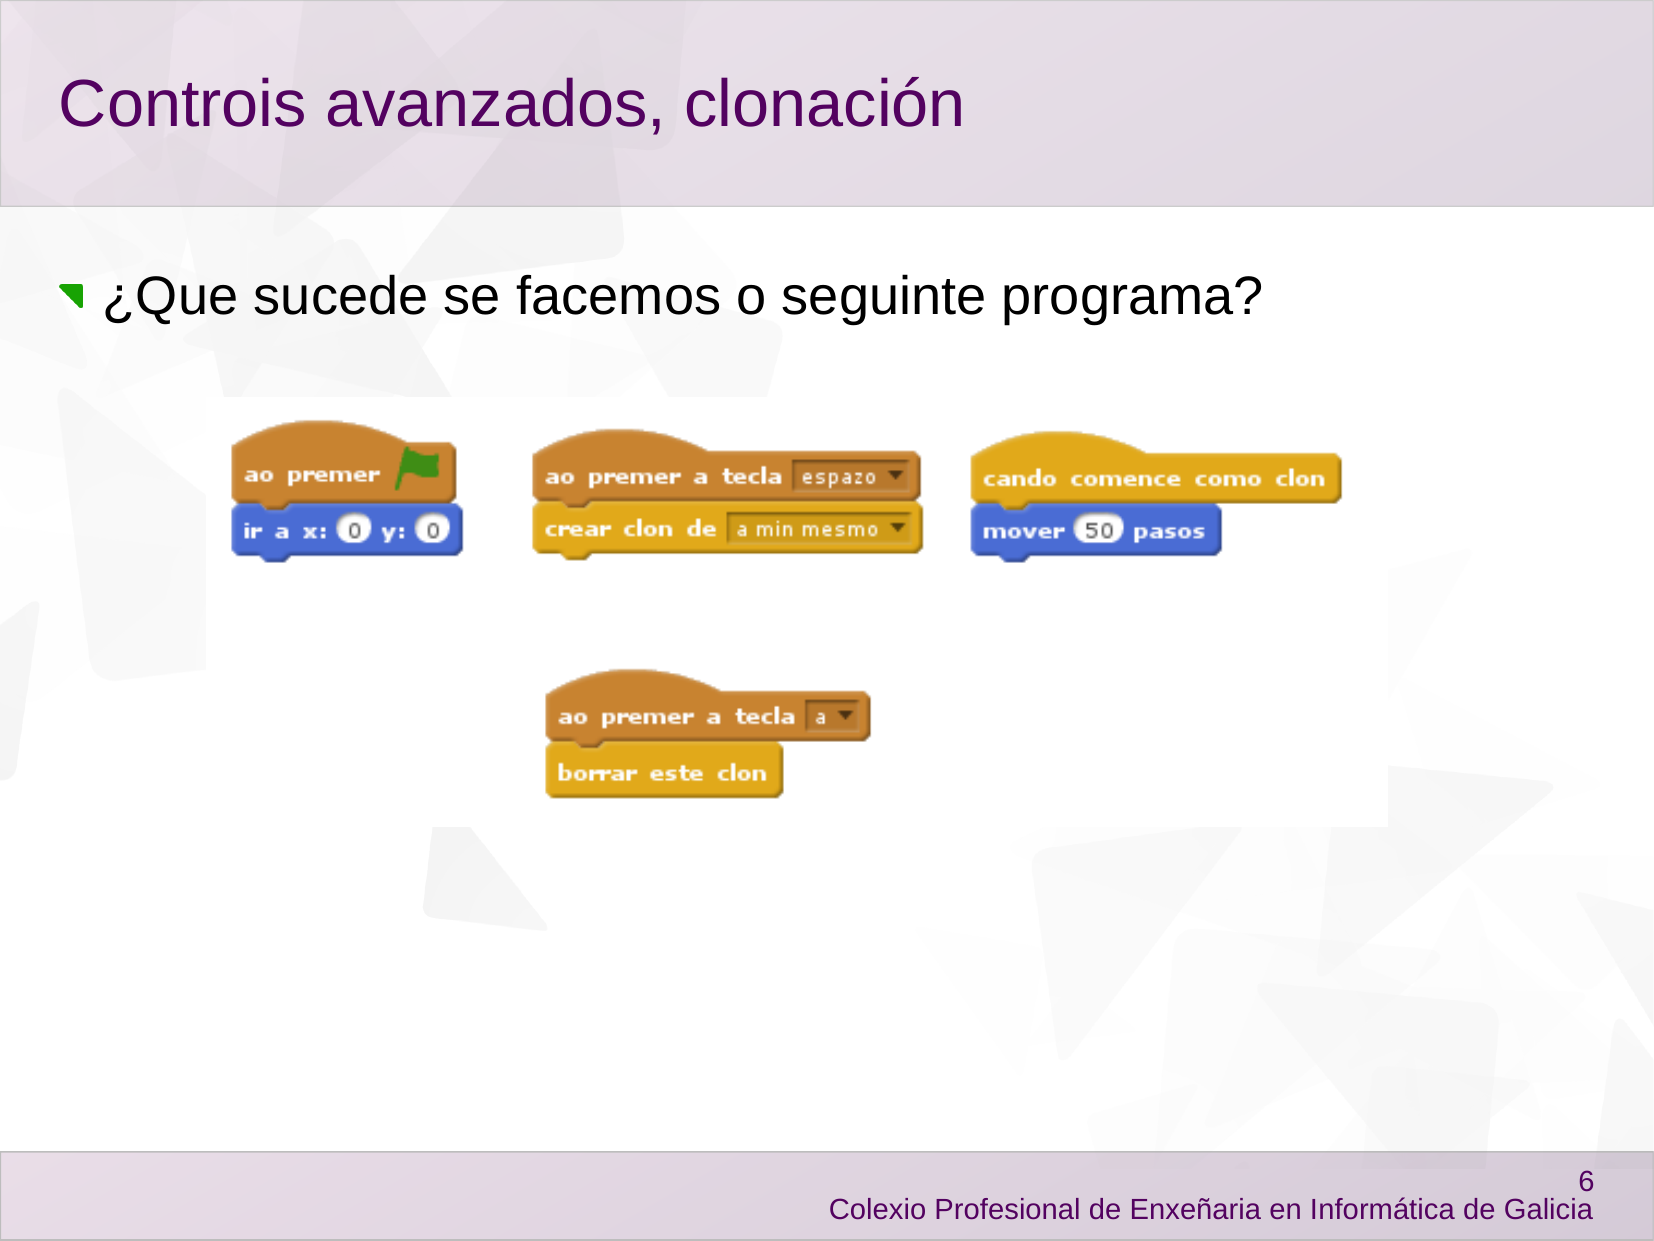

# Controis avanzados, clonación
¿Que sucede se facemos o seguinte programa?
6
Colexio Profesional de Enxeñaria en Informática de Galicia